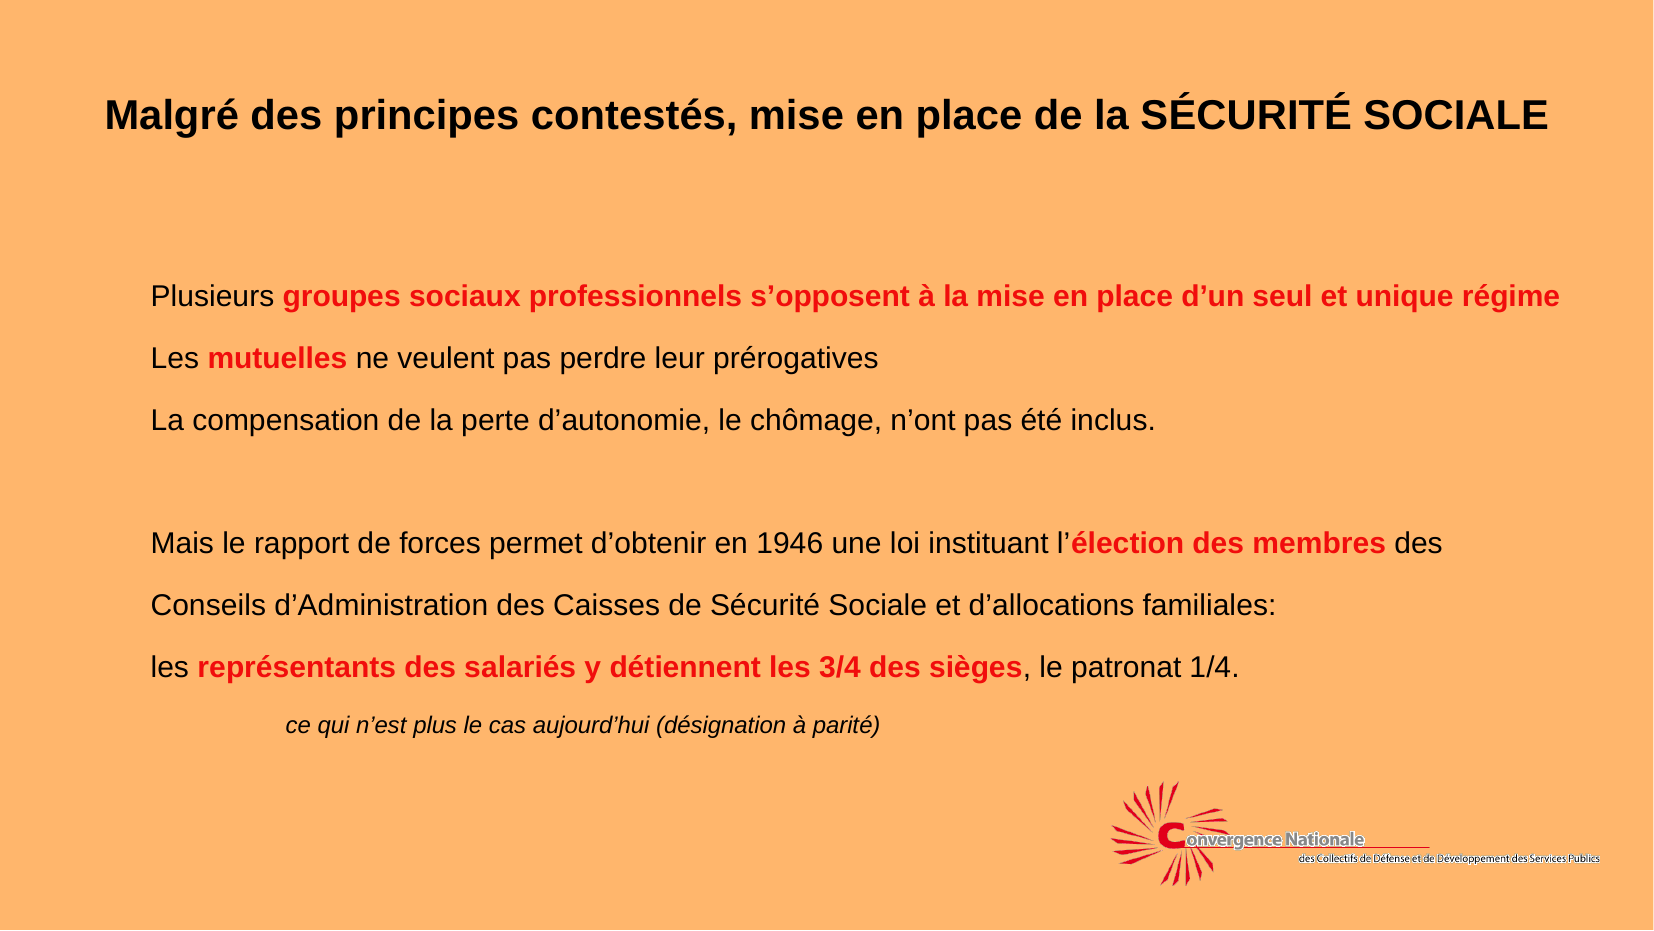

# Malgré des principes contestés, mise en place de la SÉCURITÉ SOCIALE
Plusieurs groupes sociaux professionnels s’opposent à la mise en place d’un seul et unique régime
Les mutuelles ne veulent pas perdre leur prérogatives
La compensation de la perte d’autonomie, le chômage, n’ont pas été inclus.
Mais le rapport de forces permet d’obtenir en 1946 une loi instituant l’élection des membres des
Conseils d’Administration des Caisses de Sécurité Sociale et d’allocations familiales:
les représentants des salariés y détiennent les 3/4 des sièges, le patronat 1/4.
 ce qui n’est plus le cas aujourd’hui (désignation à parité)